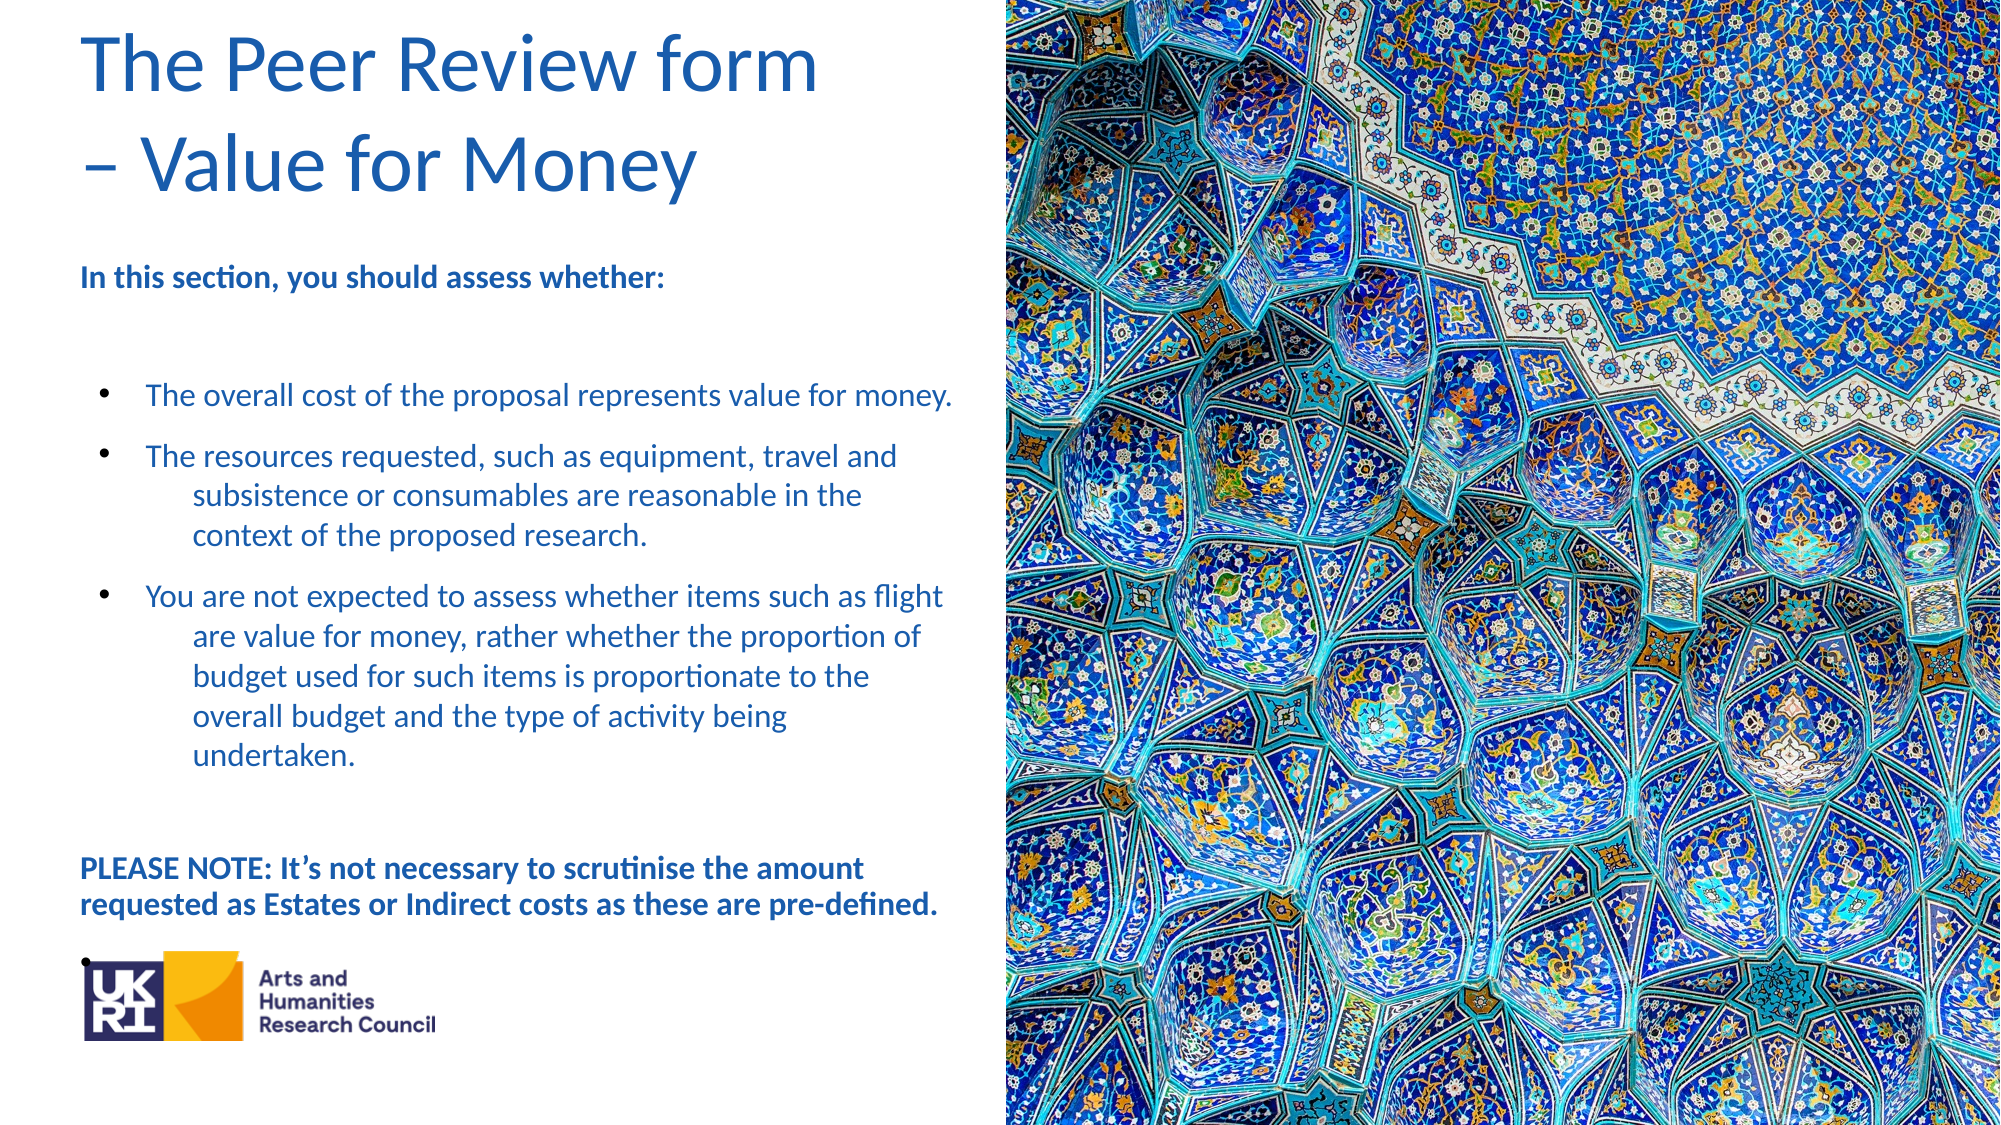

The Peer Review form
– Value for Money
In this section, you should assess whether:
The overall cost of the proposal represents value for money.
The resources requested, such as equipment, travel and subsistence or consumables are reasonable in the context of the proposed research.
You are not expected to assess whether items such as flight are value for money, rather whether the proportion of budget used for such items is proportionate to the overall budget and the type of activity being undertaken.
PLEASE NOTE: It’s not necessary to scrutinise the amount requested as Estates or Indirect costs as these are pre-defined.